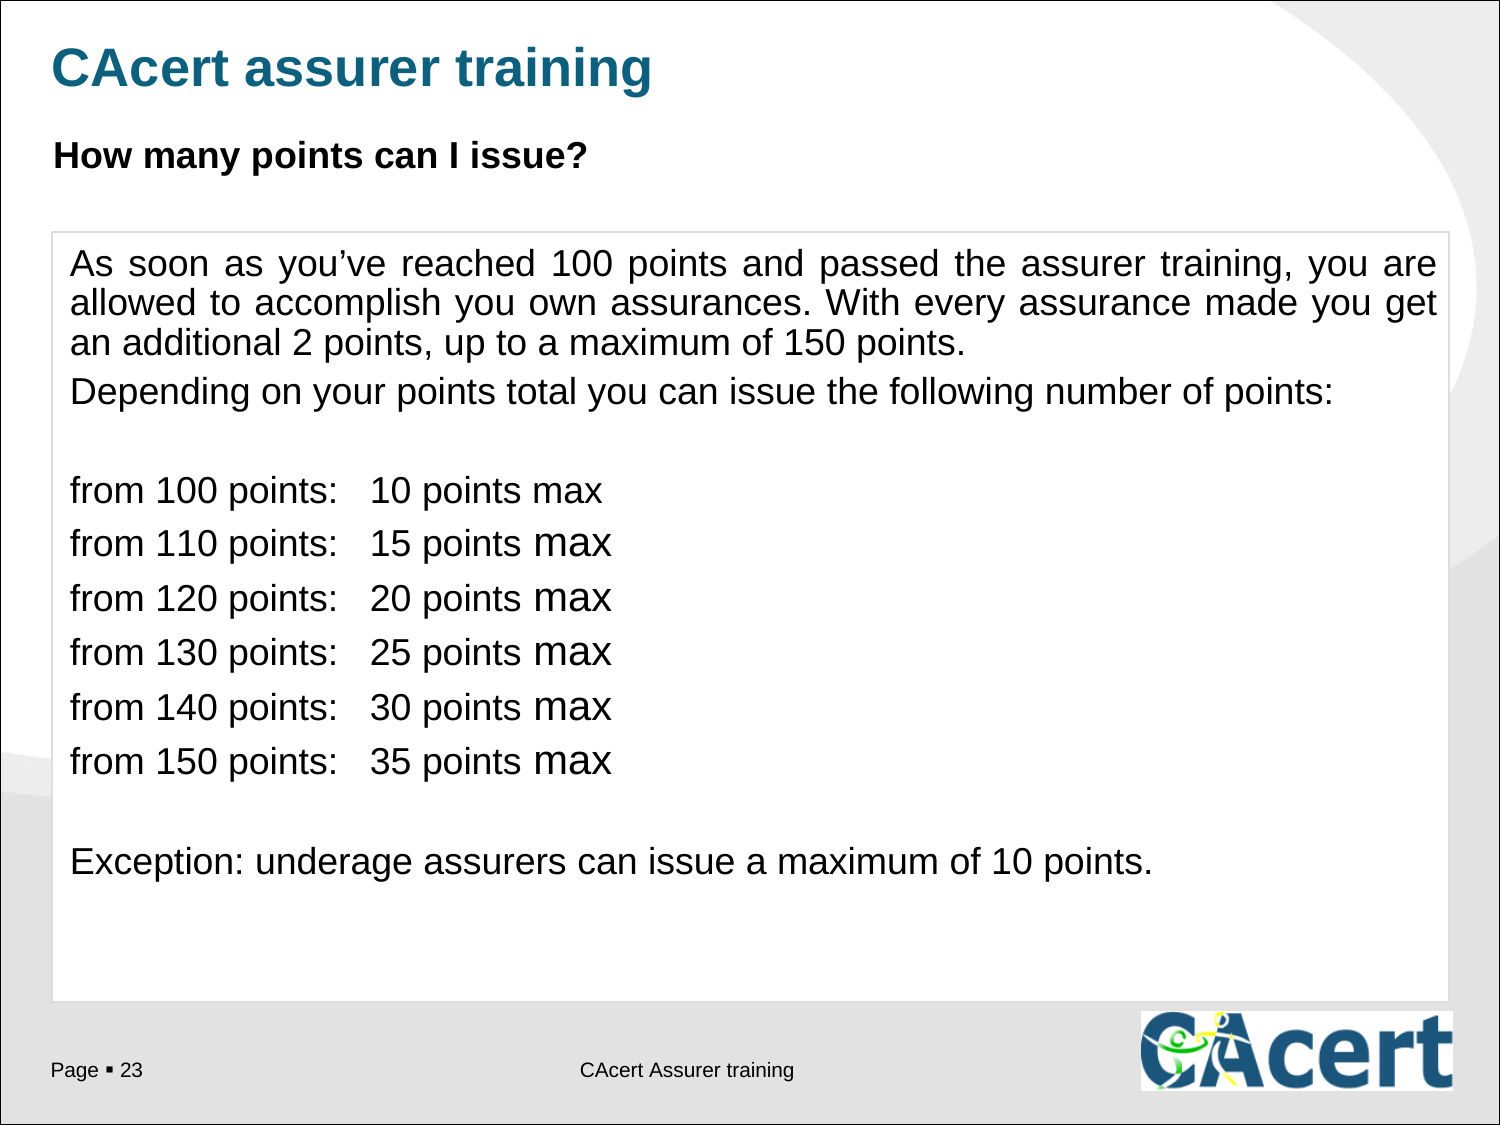

# CAcert assurer training
How many points can I issue?
As soon as you’ve reached 100 points and passed the assurer training, you are allowed to accomplish you own assurances. With every assurance made you get an additional 2 points, up to a maximum of 150 points.
Depending on your points total you can issue the following number of points:
from 100 points:	10 points max
from 110 points:	15 points max
from 120 points:	20 points max
from 130 points:	25 points max
from 140 points:	30 points max
from 150 points:	35 points max
Exception: underage assurers can issue a maximum of 10 points.
CAcert Assurer training